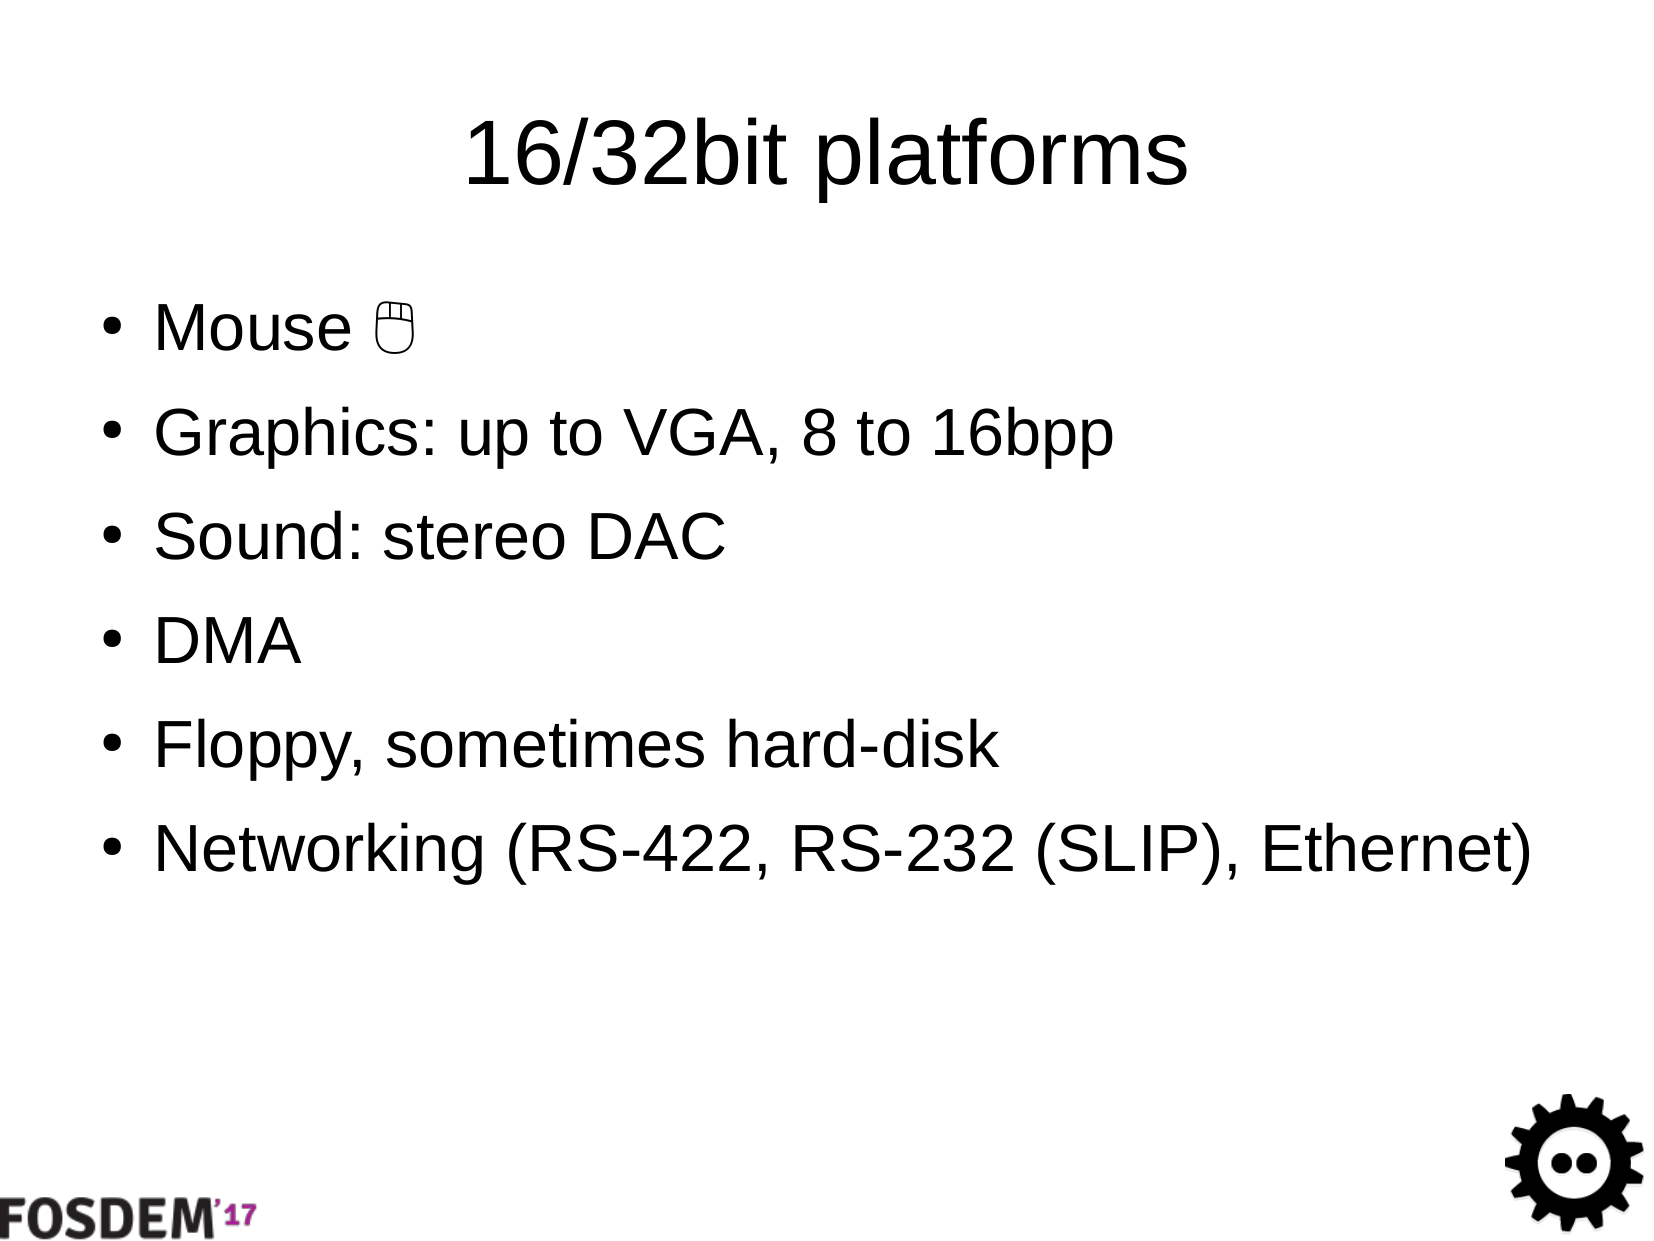

# 16/32bit platforms
Mouse 🖱
Graphics: up to VGA, 8 to 16bpp
Sound: stereo DAC
DMA
Floppy, sometimes hard-disk
Networking (RS-422, RS-232 (SLIP), Ethernet)